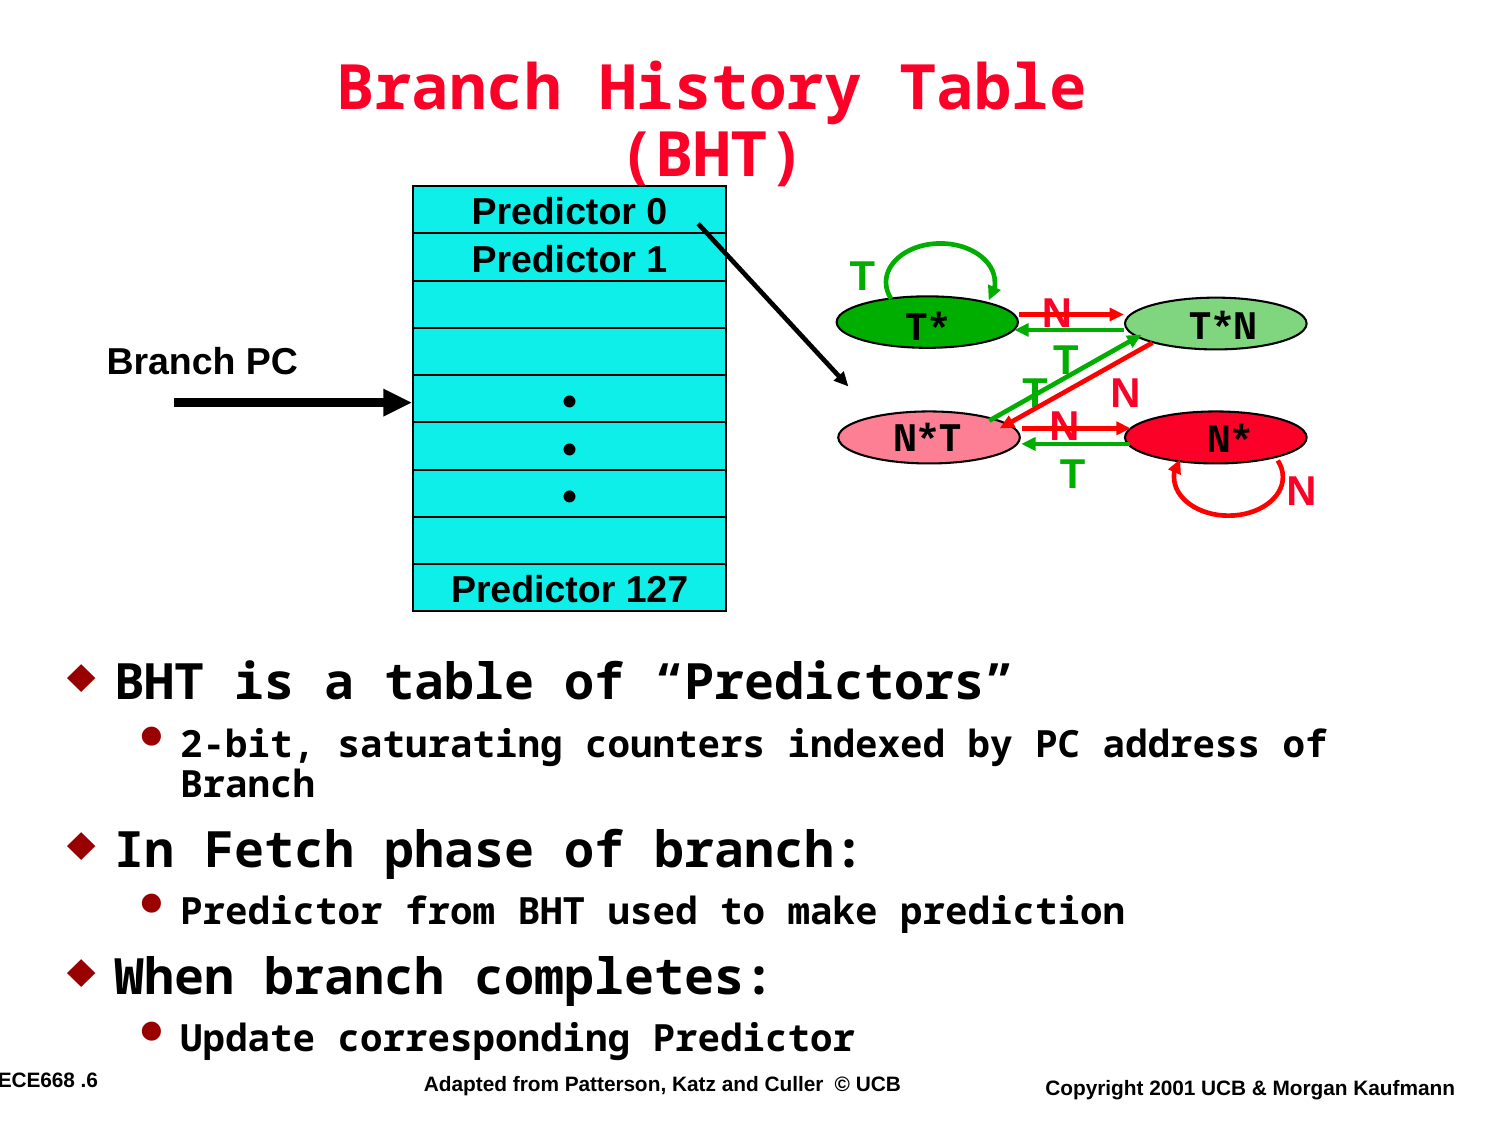

# Branch History Table (BHT)
Predictor 0
Predictor 1
T
N
T*N
T*
T
T
N
N
N*T
N*
T
N
Branch PC
•
•
•
Predictor 127
BHT is a table of “Predictors”
2-bit, saturating counters indexed by PC address of Branch
In Fetch phase of branch:
Predictor from BHT used to make prediction
When branch completes:
Update corresponding Predictor